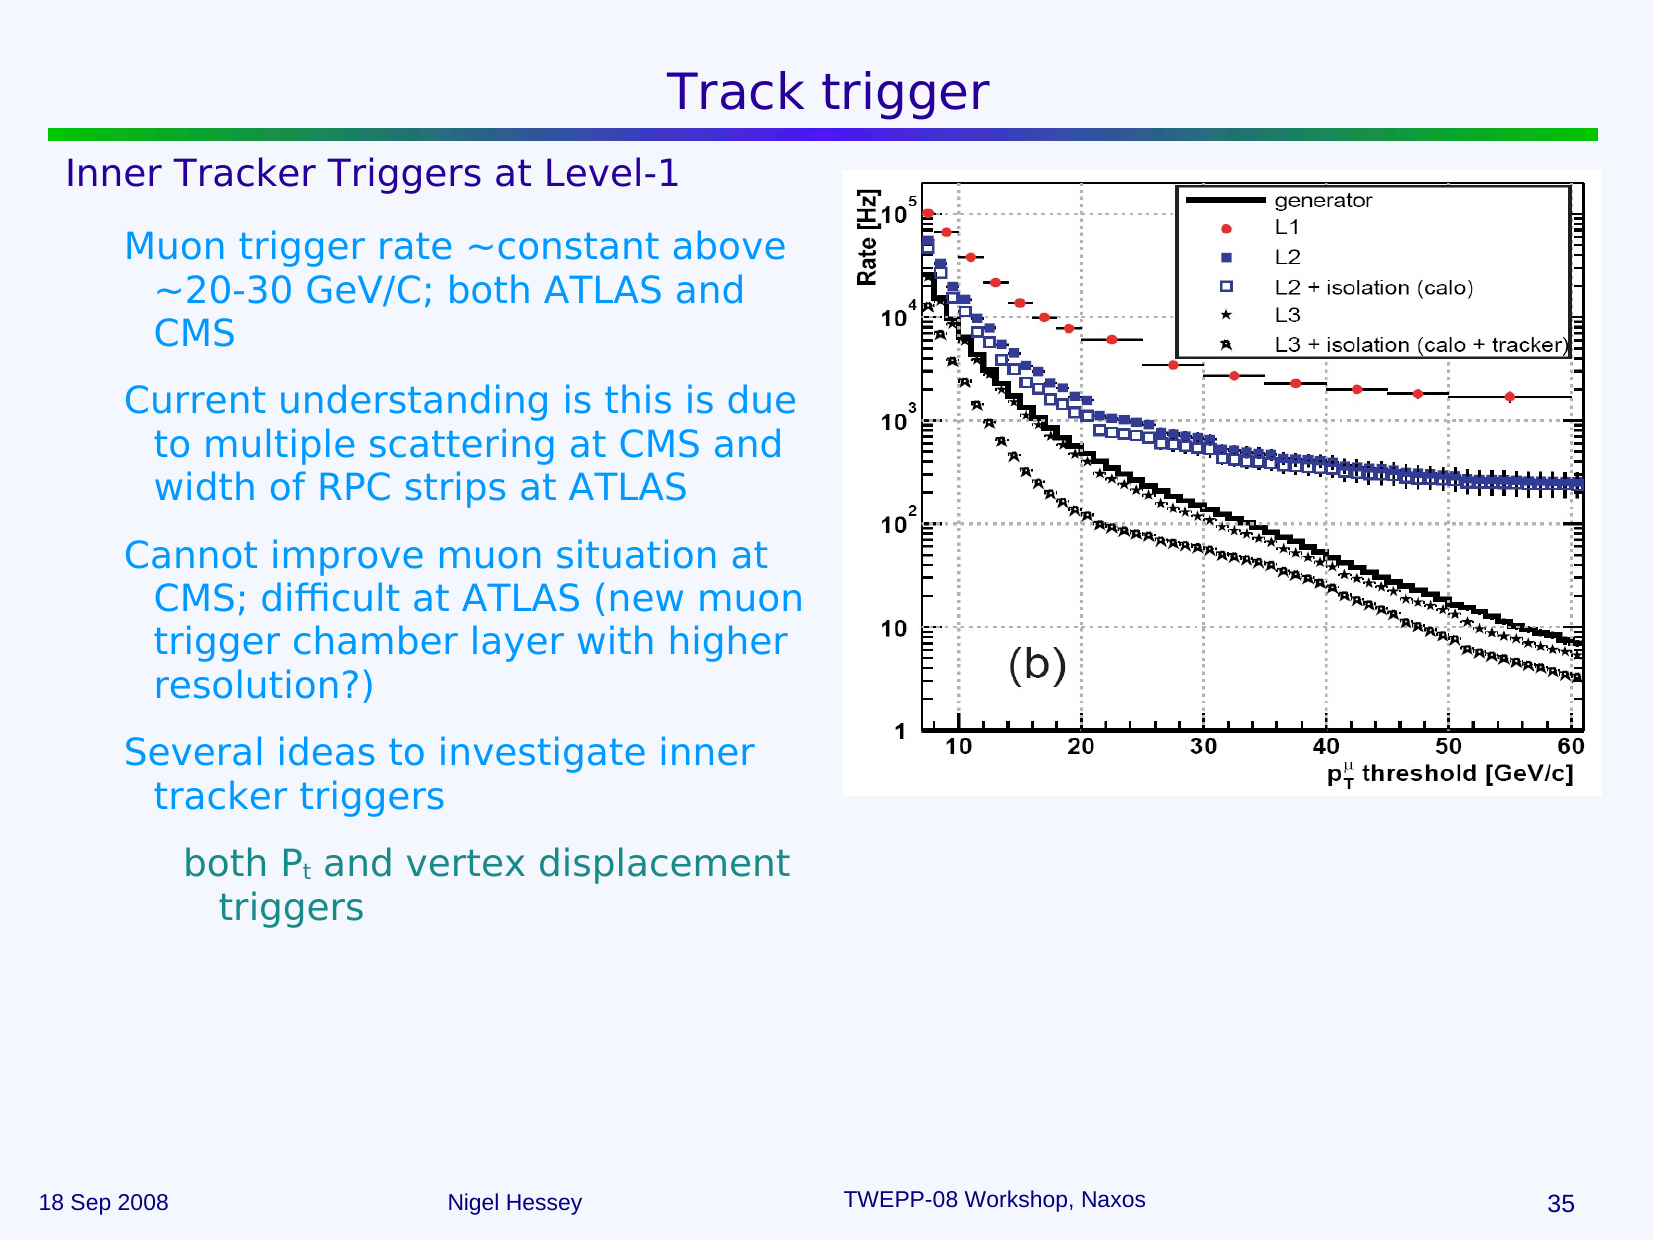

# Track trigger
Inner Tracker Triggers at Level-1
Muon trigger rate ~constant above ~20-30 GeV/C; both ATLAS and CMS
Current understanding is this is due to multiple scattering at CMS and width of RPC strips at ATLAS
Cannot improve muon situation at CMS; difficult at ATLAS (new muon trigger chamber layer with higher resolution?)
Several ideas to investigate inner tracker triggers
both Pt and vertex displacement triggers